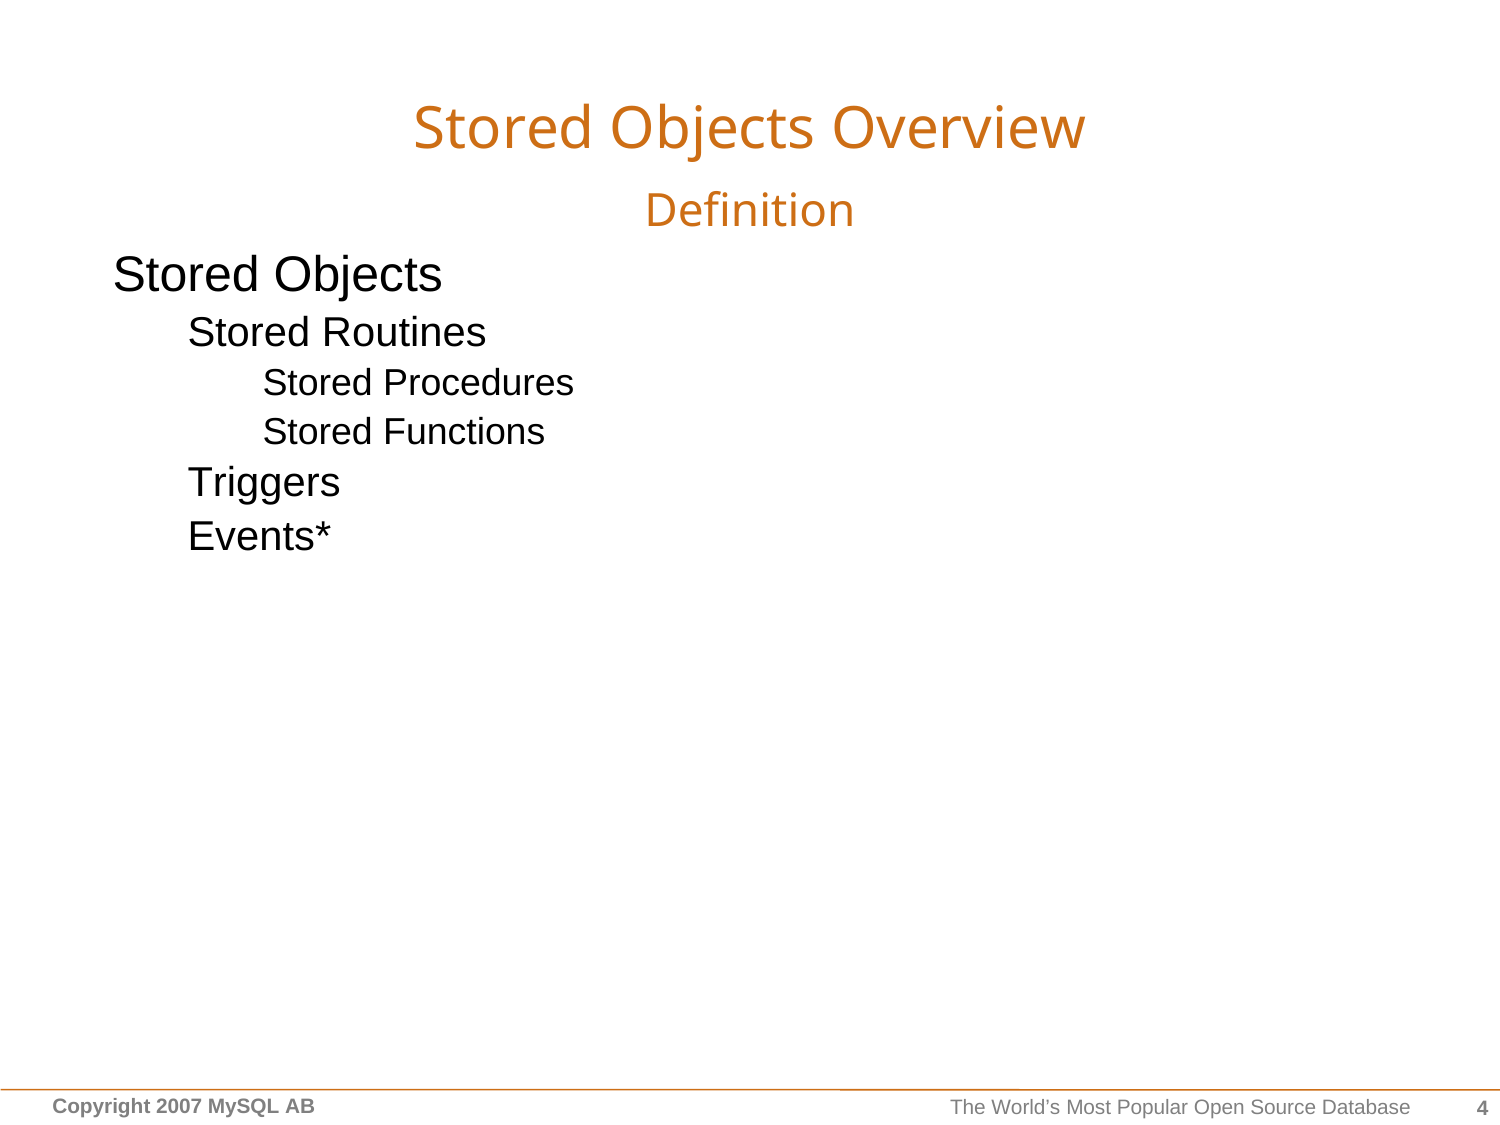

# Stored Objects Overview Definition
Stored Objects
Stored Routines
Stored Procedures
Stored Functions
Triggers
Events*